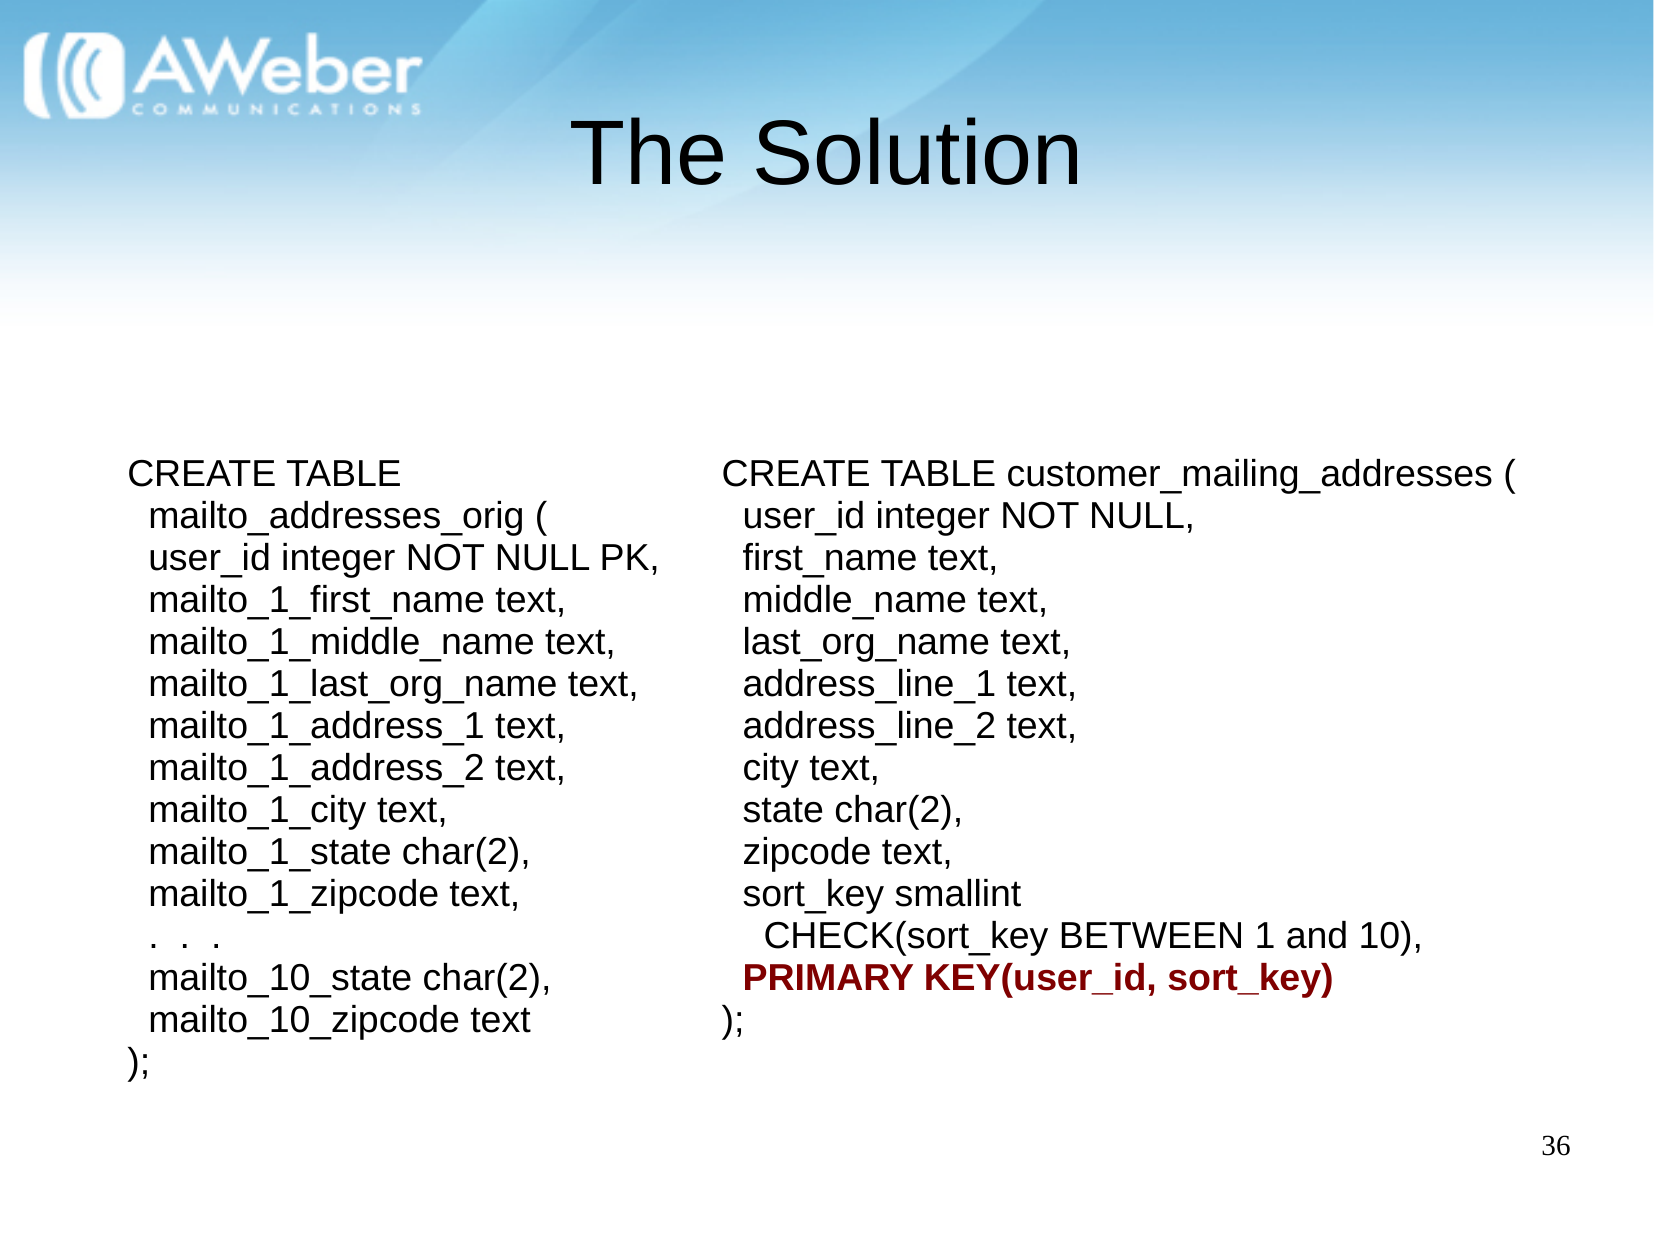

# The Solution
CREATE TABLE
 mailto_addresses_orig (
 user_id integer NOT NULL PK,
 mailto_1_first_name text,
 mailto_1_middle_name text,
 mailto_1_last_org_name text,
 mailto_1_address_1 text,
 mailto_1_address_2 text,
 mailto_1_city text,
 mailto_1_state char(2),
 mailto_1_zipcode text,
 . . .
 mailto_10_state char(2),
 mailto_10_zipcode text
);
CREATE TABLE customer_mailing_addresses (
 user_id integer NOT NULL,
 first_name text,
 middle_name text,
 last_org_name text,
 address_line_1 text,
 address_line_2 text,
 city text,
 state char(2),
 zipcode text,
 sort_key smallint
 CHECK(sort_key BETWEEN 1 and 10),
 PRIMARY KEY(user_id, sort_key)
);
36